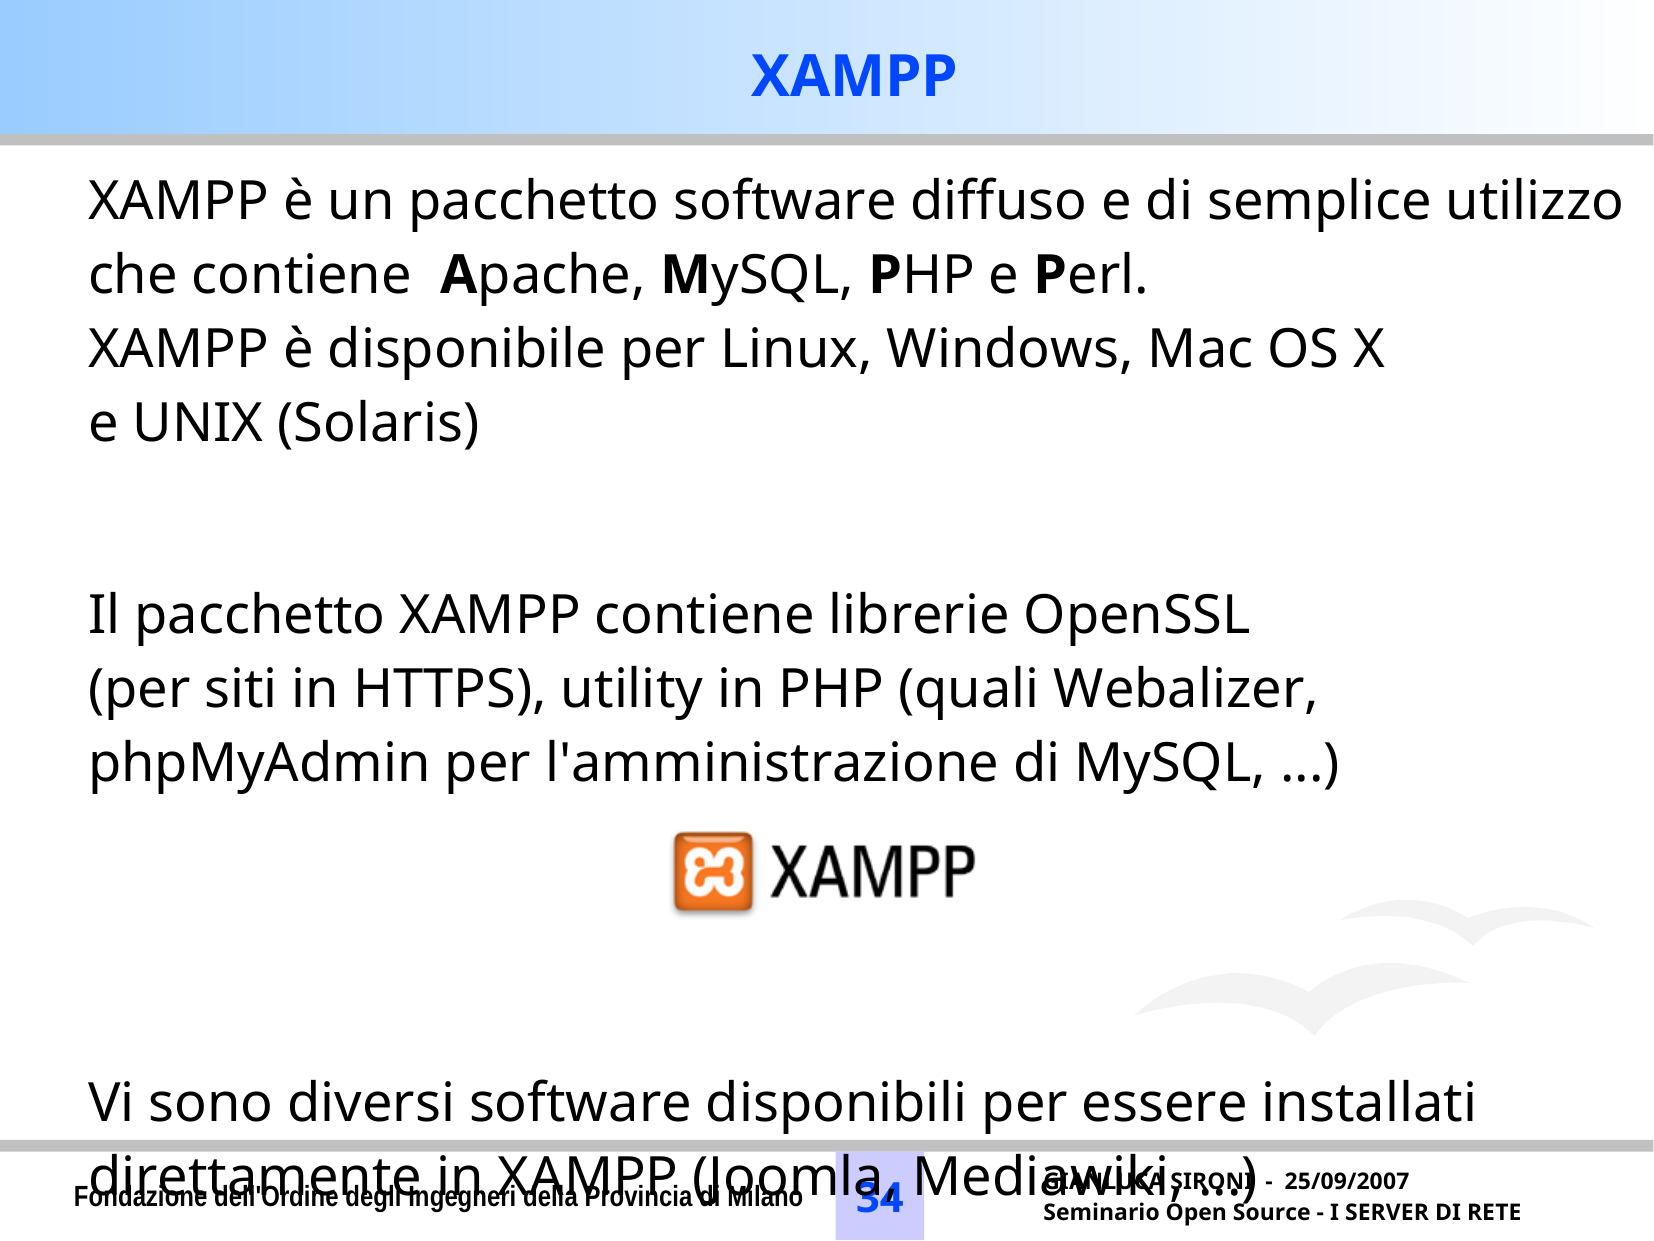

# XAMPP
XAMPP è un pacchetto software diffuso e di semplice utilizzo che contiene Apache, MySQL, PHP e Perl.
XAMPP è disponibile per Linux, Windows, Mac OS X
e UNIX (Solaris)
Il pacchetto XAMPP contiene librerie OpenSSL
(per siti in HTTPS), utility in PHP (quali Webalizer, phpMyAdmin per l'amministrazione di MySQL, ...)
Vi sono diversi software disponibili per essere installati
direttamente in XAMPP (Joomla, Mediawiki, ...)